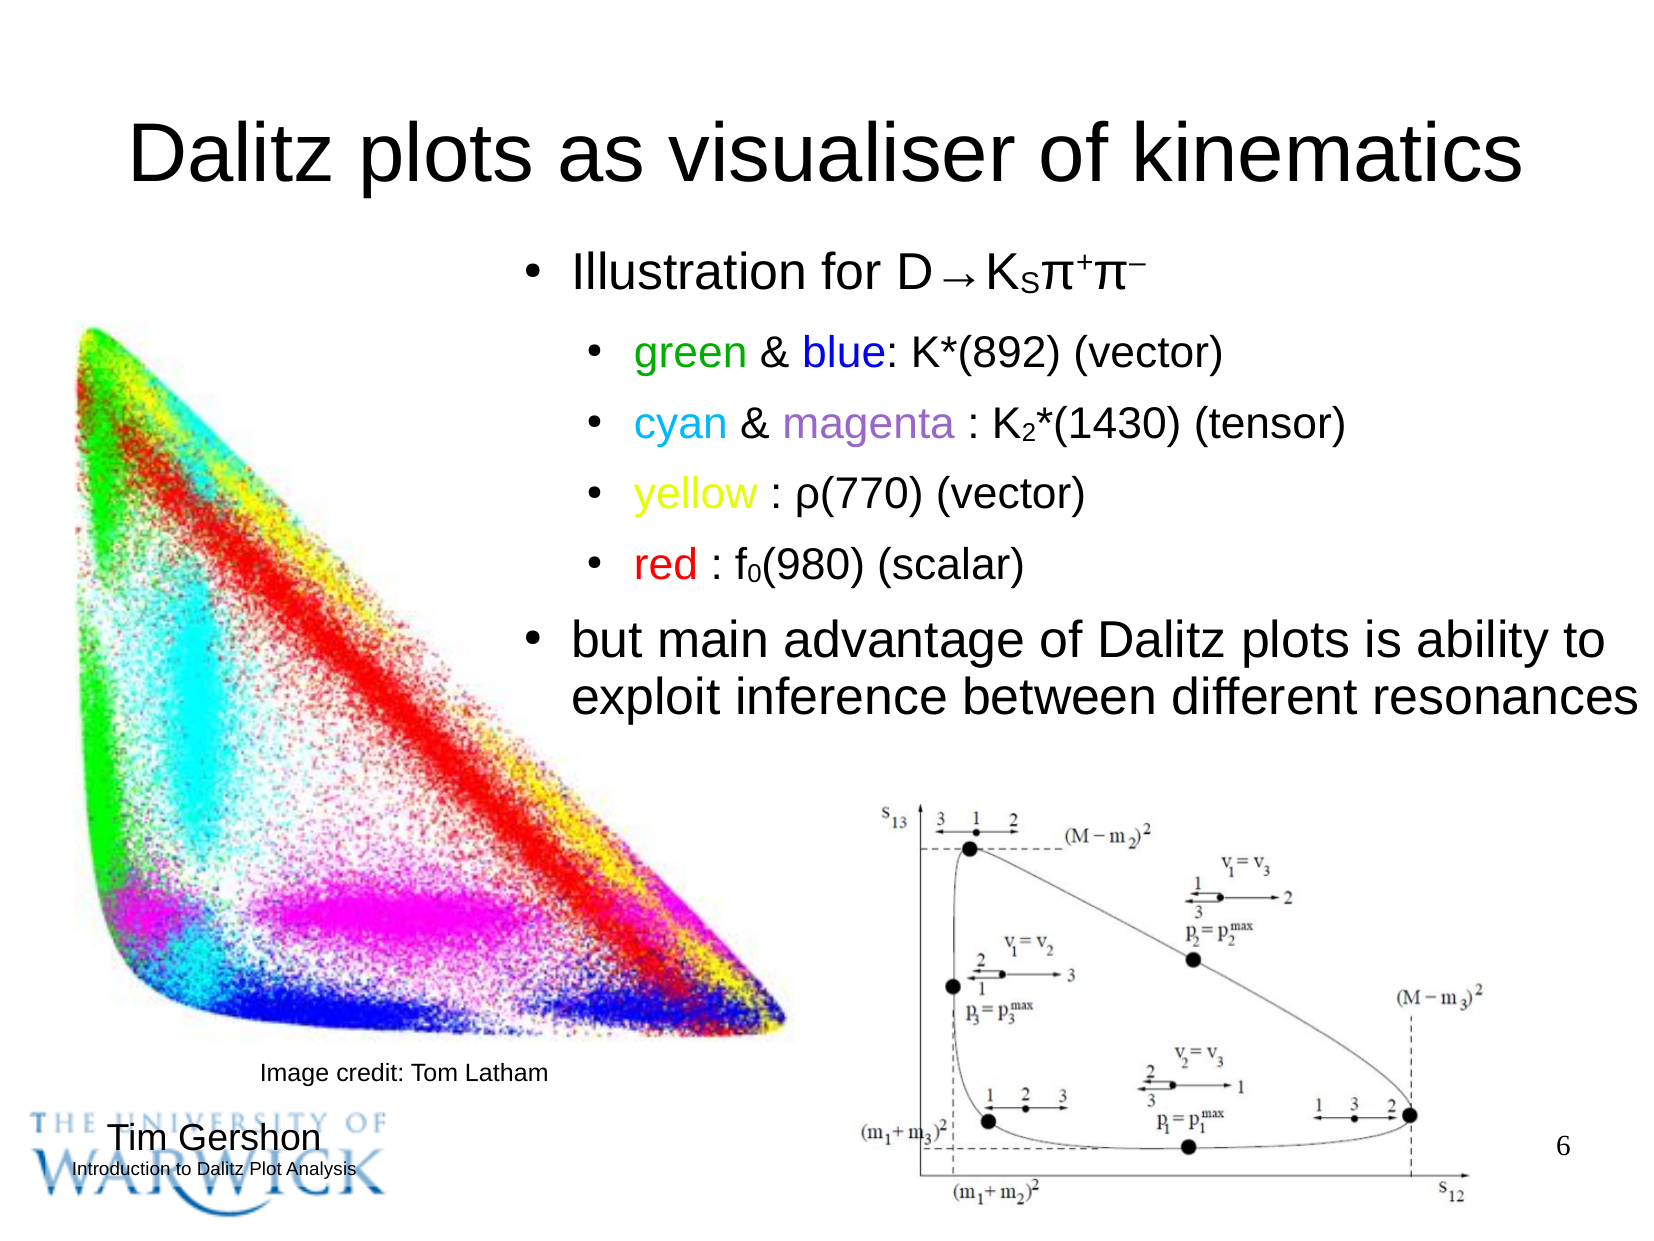

# Dalitz plots as visualiser of kinematics
Illustration for D→KSπ+π–
green & blue: K*(892) (vector)
cyan & magenta : K2*(1430) (tensor)
yellow : ρ(770) (vector)
red : f0(980) (scalar)
but main advantage of Dalitz plots is ability to exploit inference between different resonances
Image credit: Tom Latham
Tim Gershon
Introduction to Dalitz Plot Analysis
6